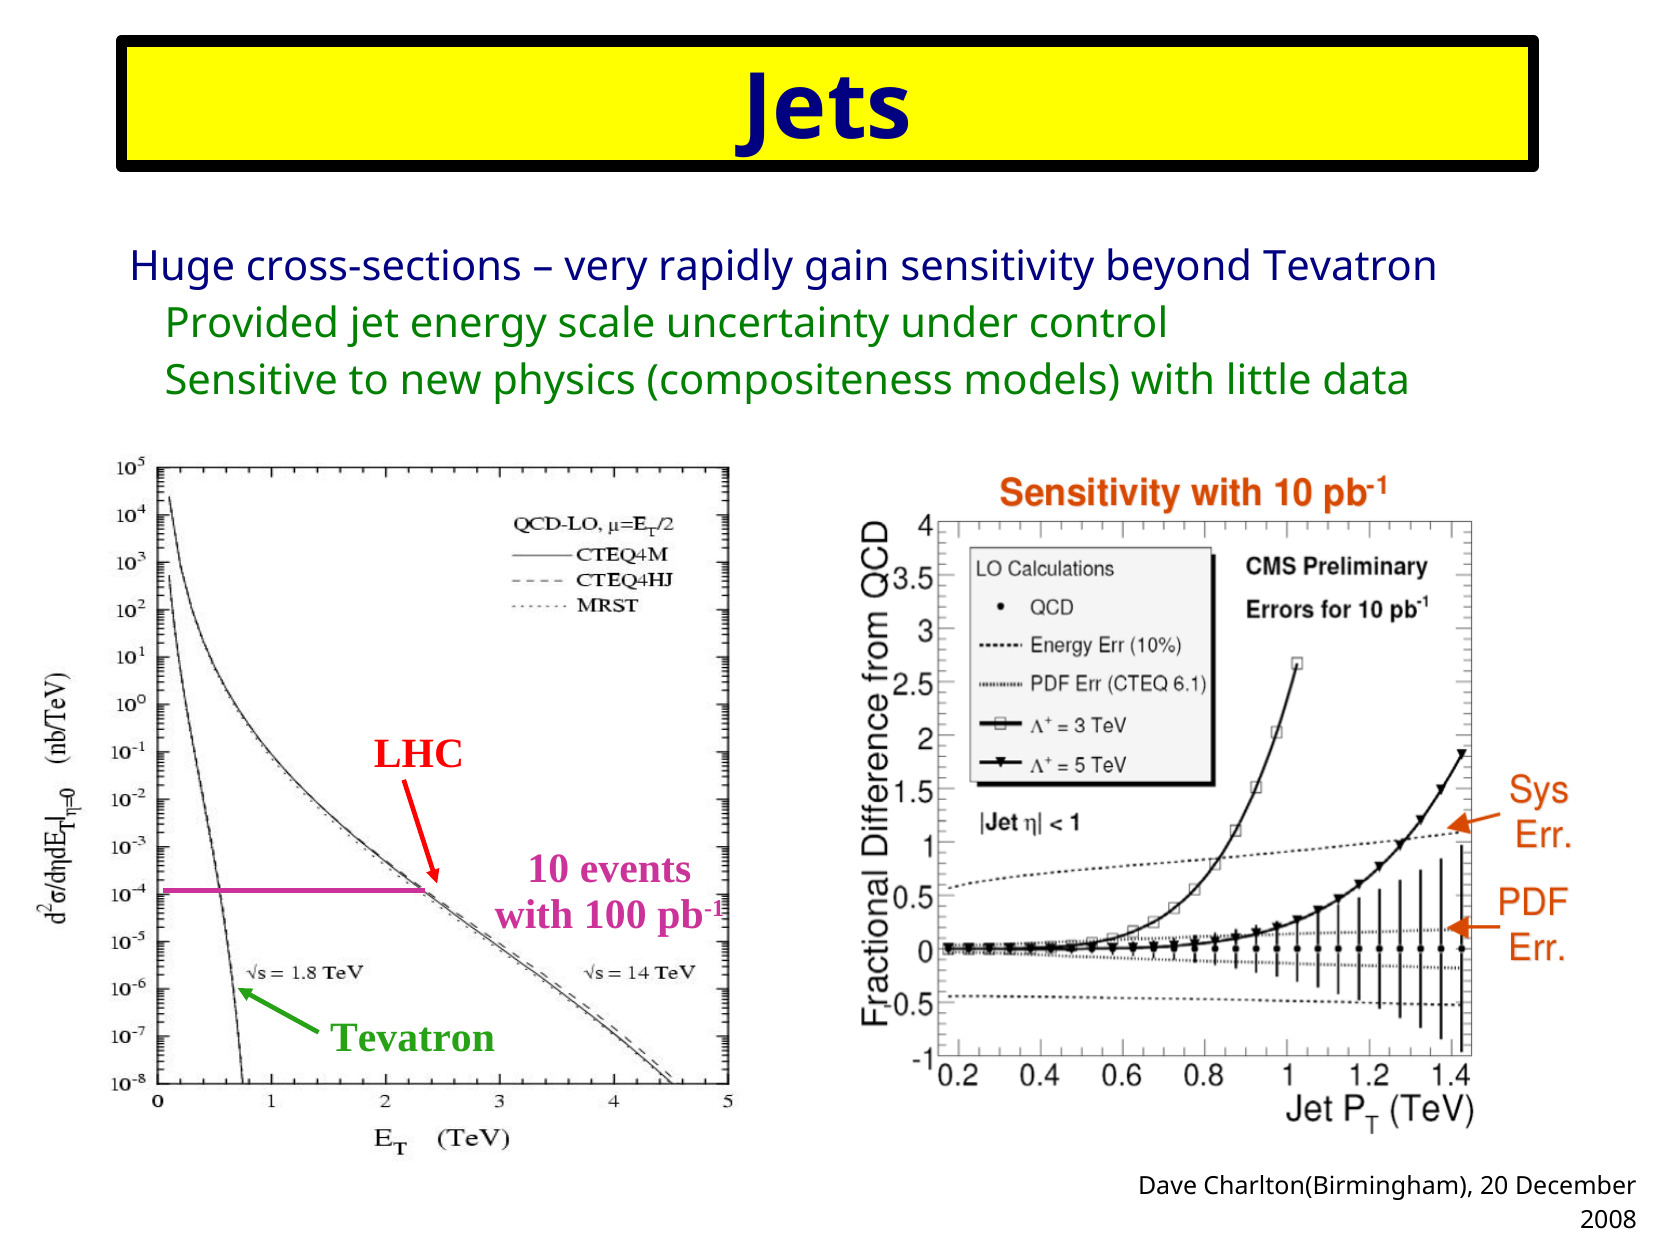

# Jets
Huge cross-sections – very rapidly gain sensitivity beyond Tevatron
Provided jet energy scale uncertainty under control
Sensitive to new physics (compositeness models) with little data
LHC
10 events
with 100 pb-1
Tevatron
37